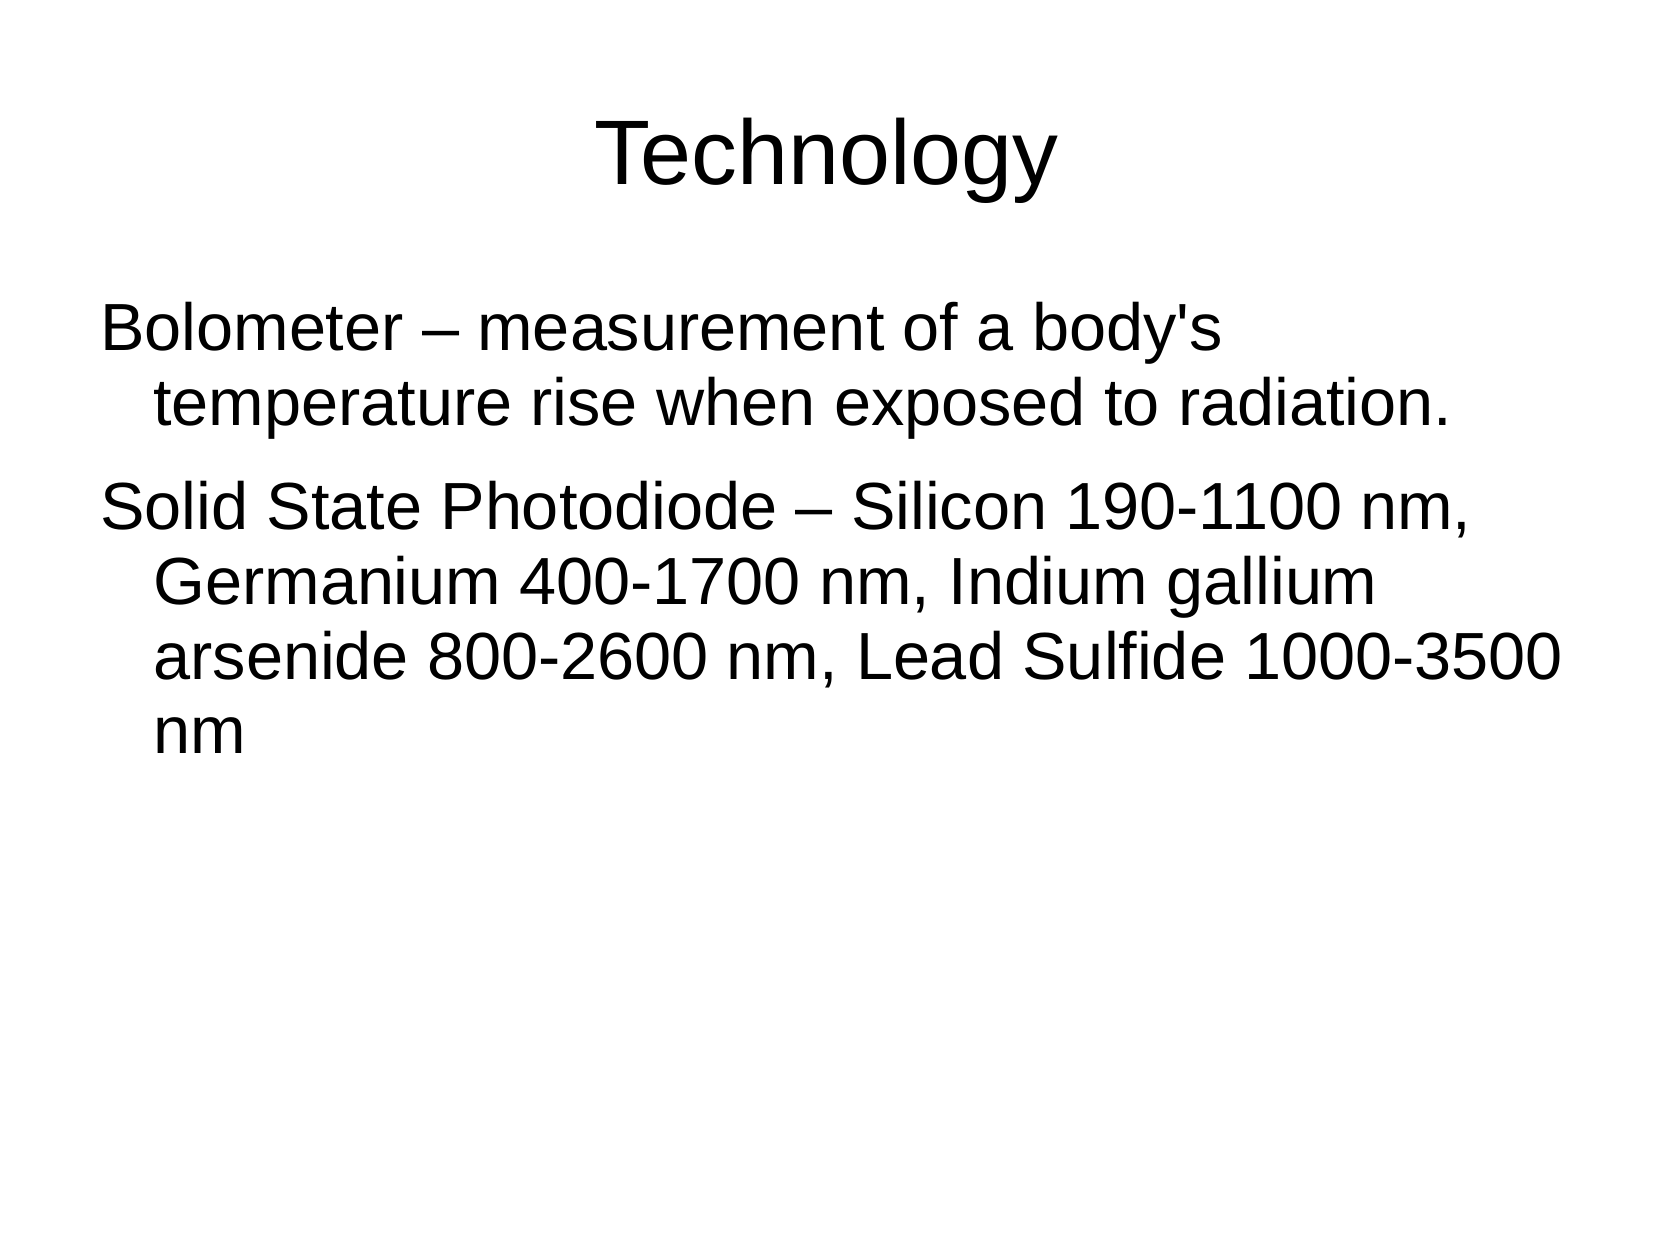

# Technology
Bolometer – measurement of a body's temperature rise when exposed to radiation.
Solid State Photodiode – Silicon 190-1100 nm, Germanium 400-1700 nm, Indium gallium arsenide 800-2600 nm, Lead Sulfide 1000-3500 nm